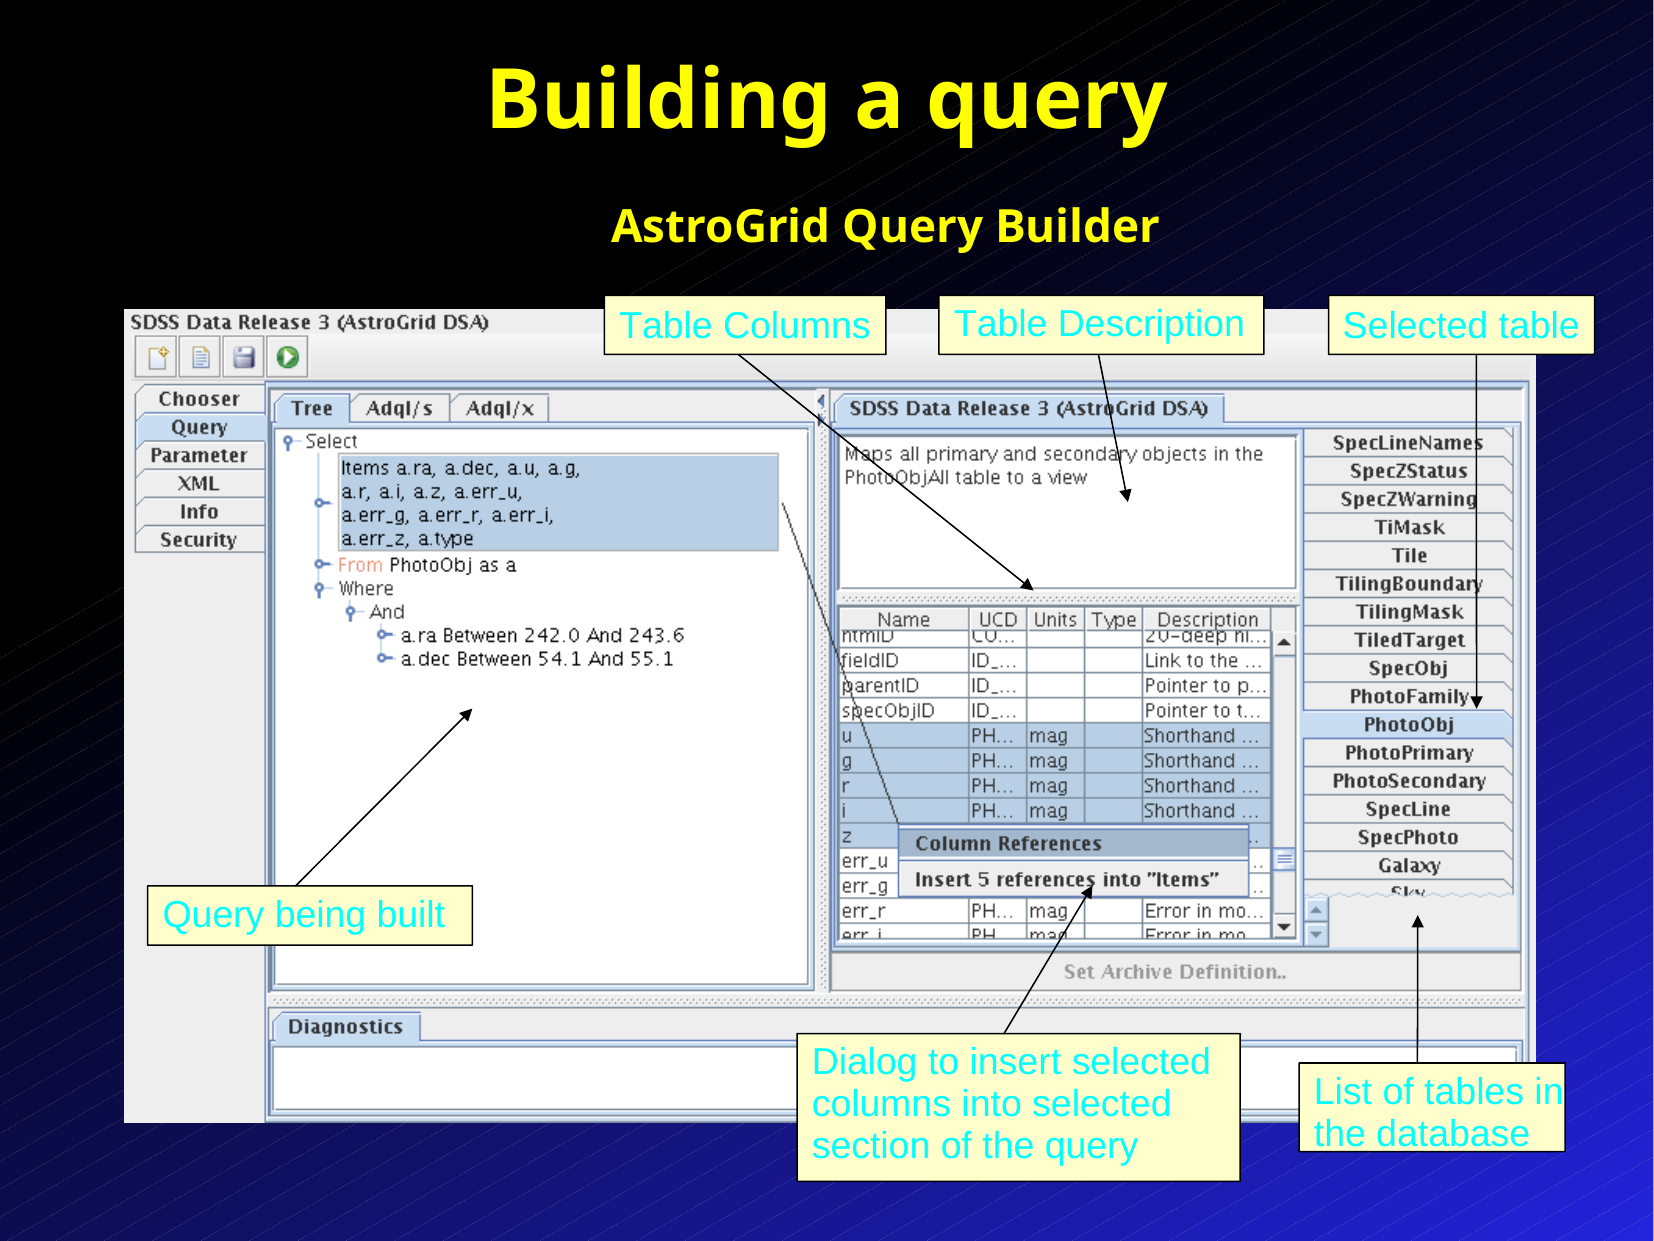

# Building a query AstroGrid Query Builder
Table Description
Table Columns
Selected table
Query being built
Dialog to insert selected
columns into selected
section of the query
List of tables in
the database